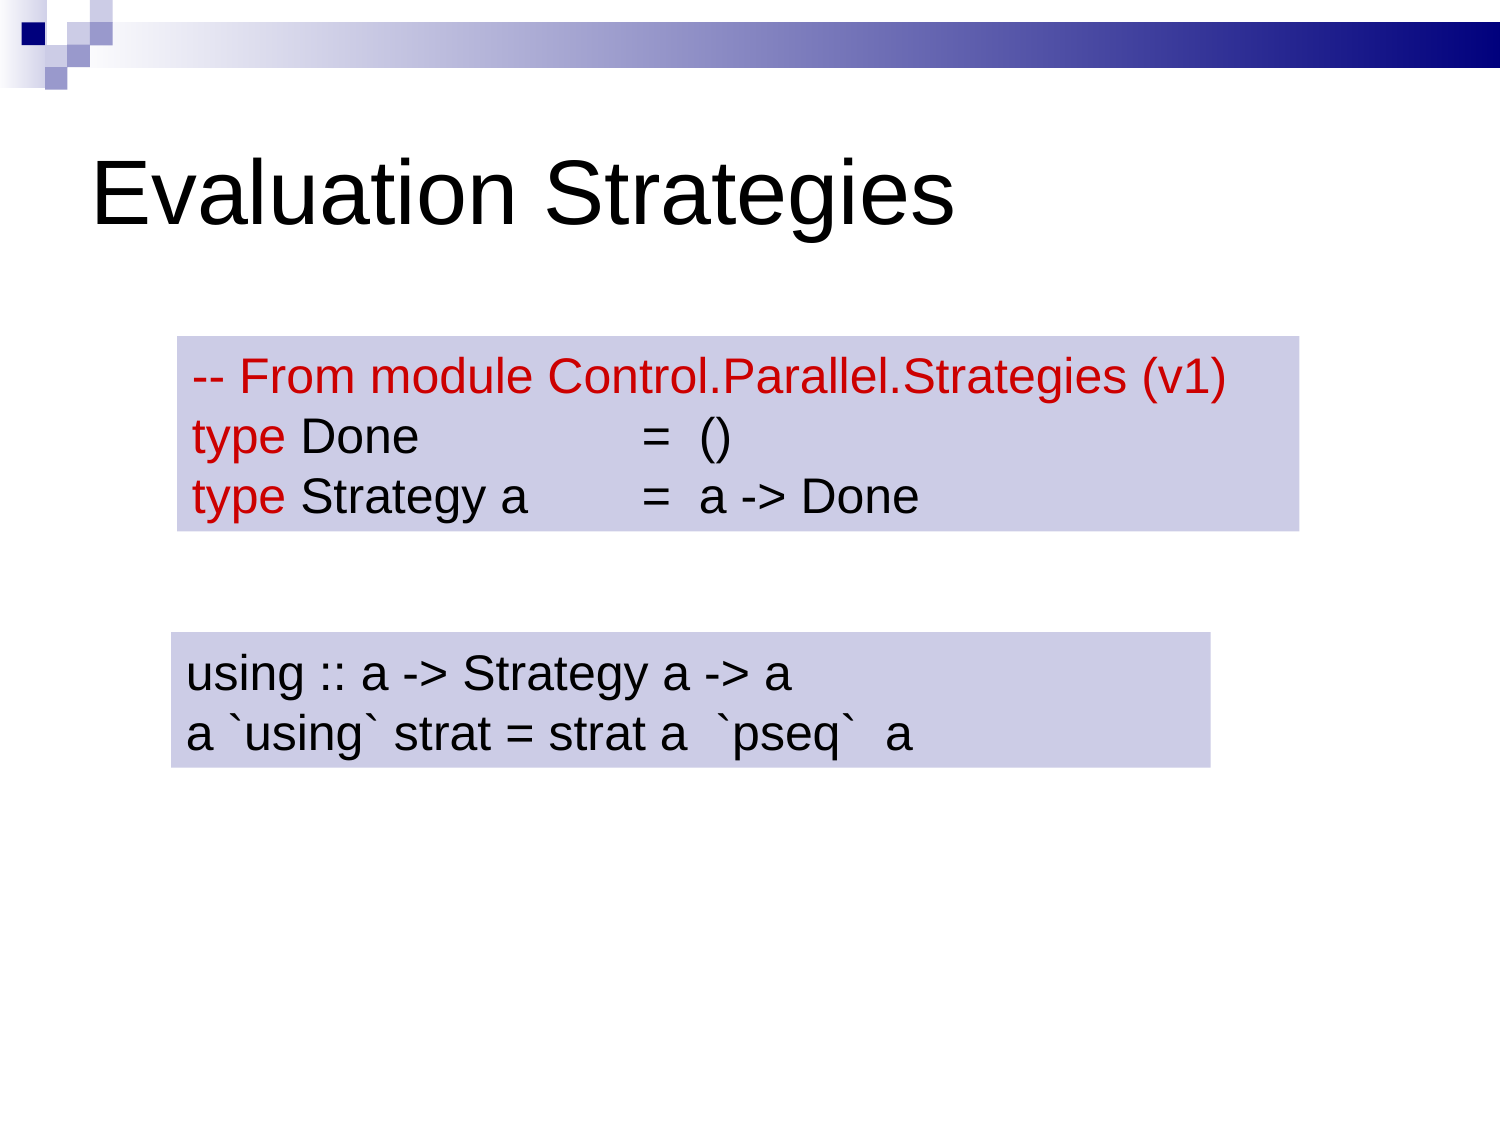

# Evaluation Strategies
-- From module Control.Parallel.Strategies (v1)
type Done 		= ()
type Strategy a 	= a -> Done
using :: a -> Strategy a -> a
a `using` strat = strat a `pseq` a